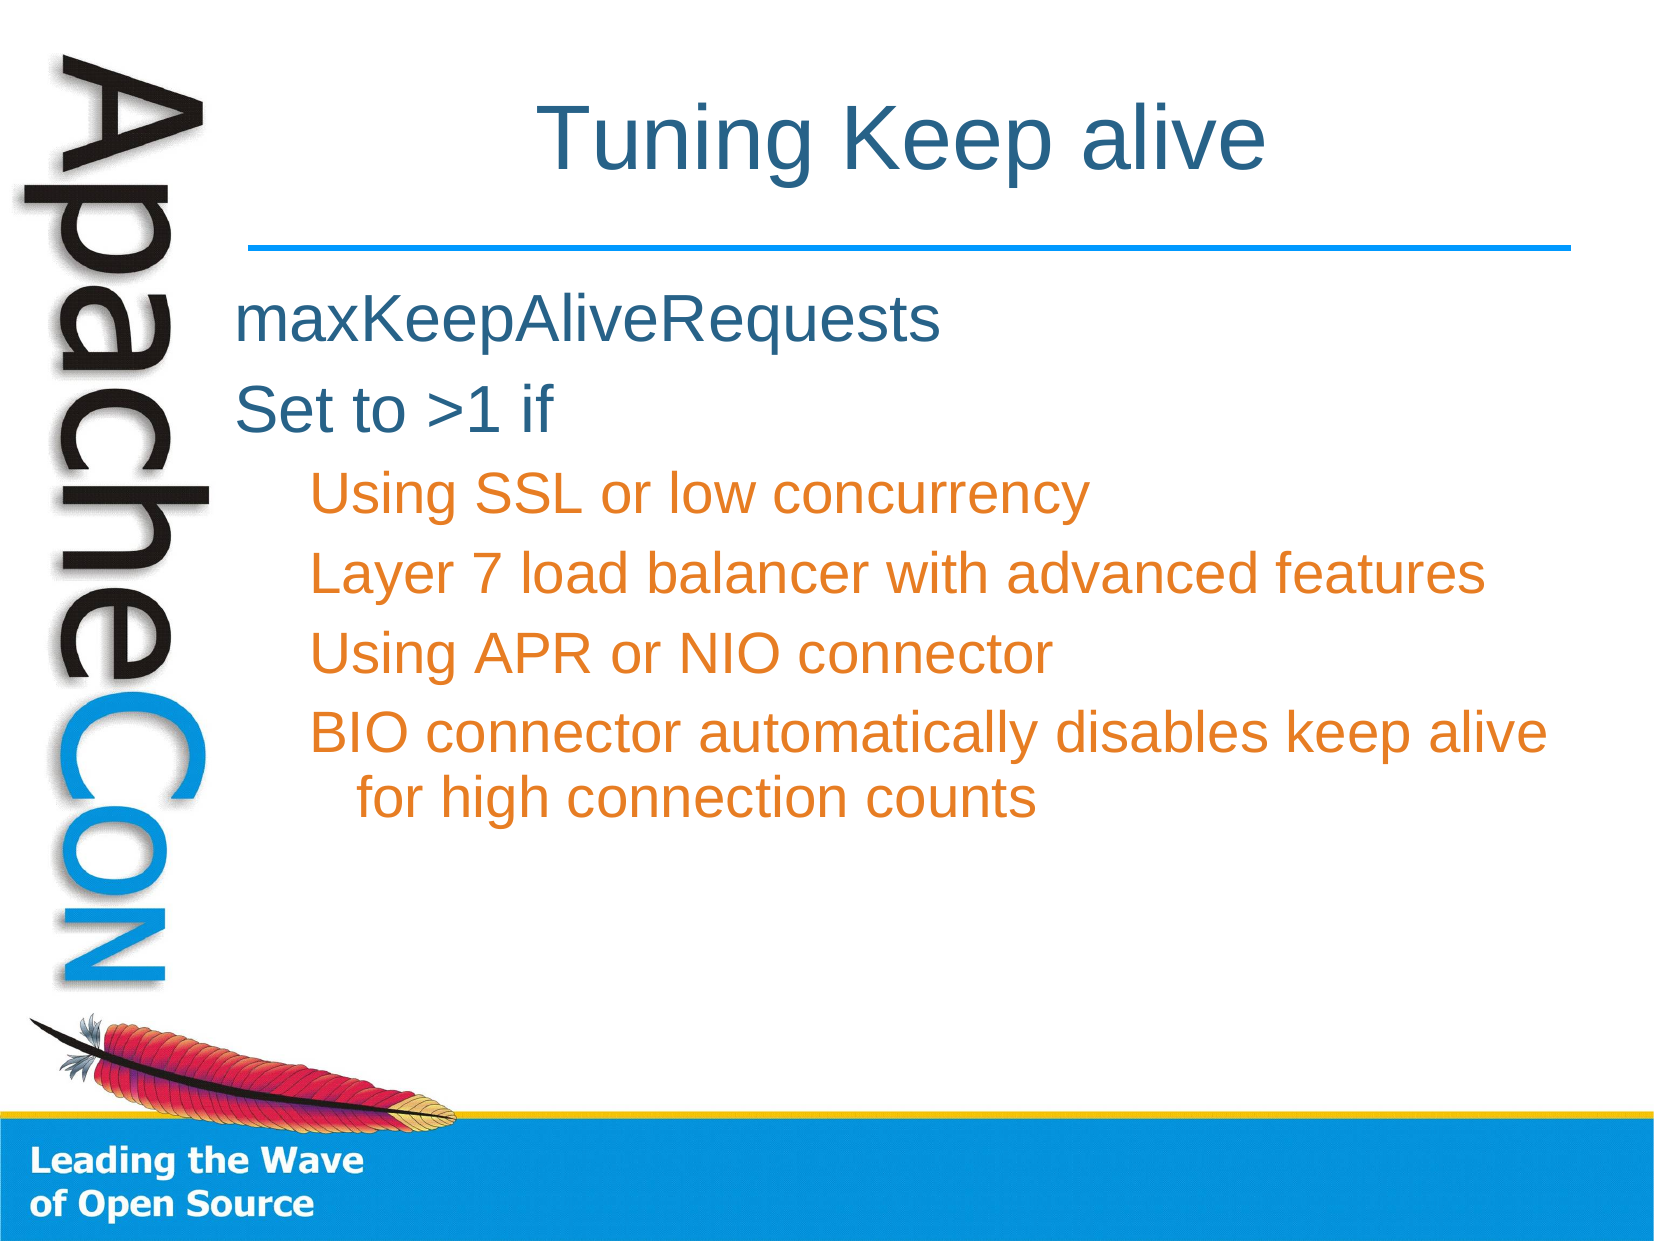

# Tuning Keep alive
maxKeepAliveRequests
Set to >1 if
Using SSL or low concurrency
Layer 7 load balancer with advanced features
Using APR or NIO connector
BIO connector automatically disables keep alive for high connection counts